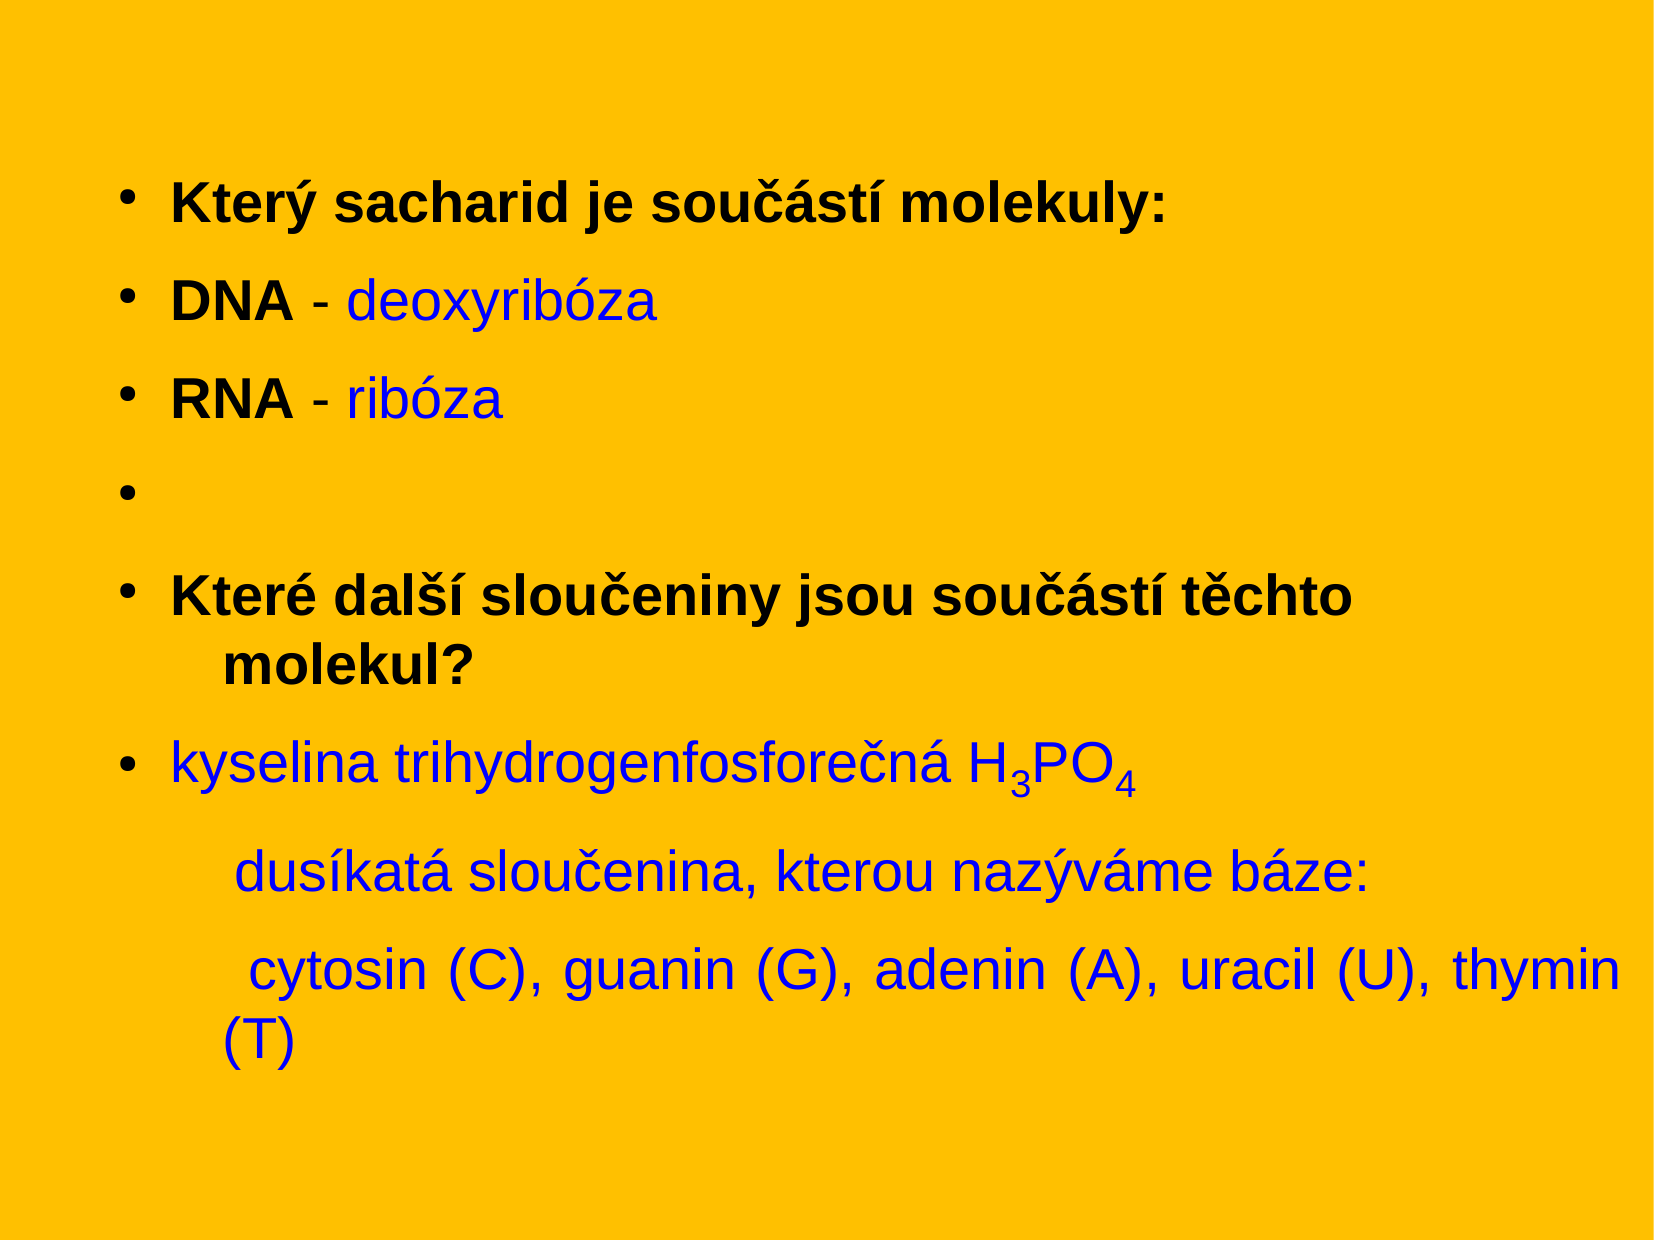

# Který sacharid je součástí molekuly:
DNA - deoxyribóza
RNA - ribóza
Které další sloučeniny jsou součástí těchto molekul?
kyselina trihydrogenfosforečná H3PO4
 dusíkatá sloučenina, kterou nazýváme báze:
 cytosin (C), guanin (G), adenin (A), uracil (U), thymin (T)